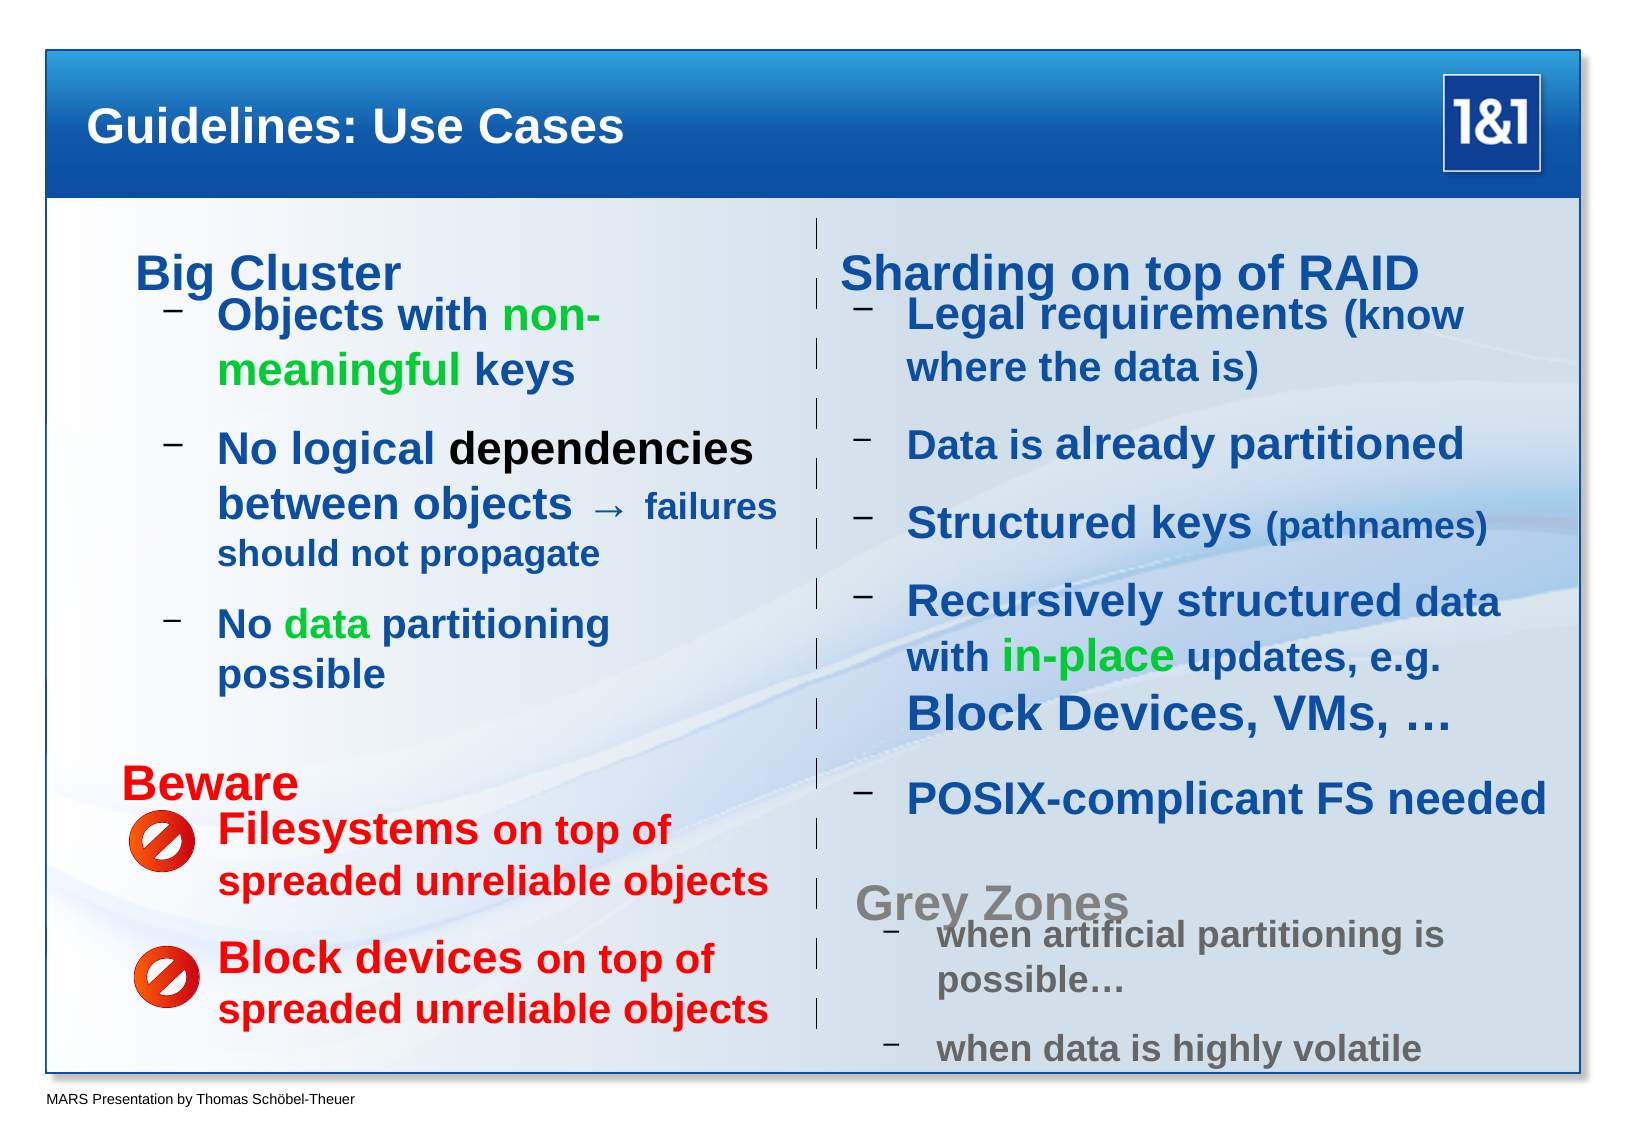

# Guidelines: Use Cases
Big Cluster
Sharding on top of RAID
Objects with non-meaningful keys
No logical dependencies between objects → failures should not propagate
No data partitioning possible
Legal requirements (know where the data is)
Data is already partitioned
Structured keys (pathnames)
Recursively structured data with in-place updates, e.g. Block Devices, VMs, …
POSIX-complicant FS needed
Filesystems on top of spreaded unreliable objects
Block devices on top of spreaded unreliable objects
Beware
Grey Zones
when artificial partitioning is possible…
when data is highly volatile
MARS Presentation by Thomas Schöbel-Theuer